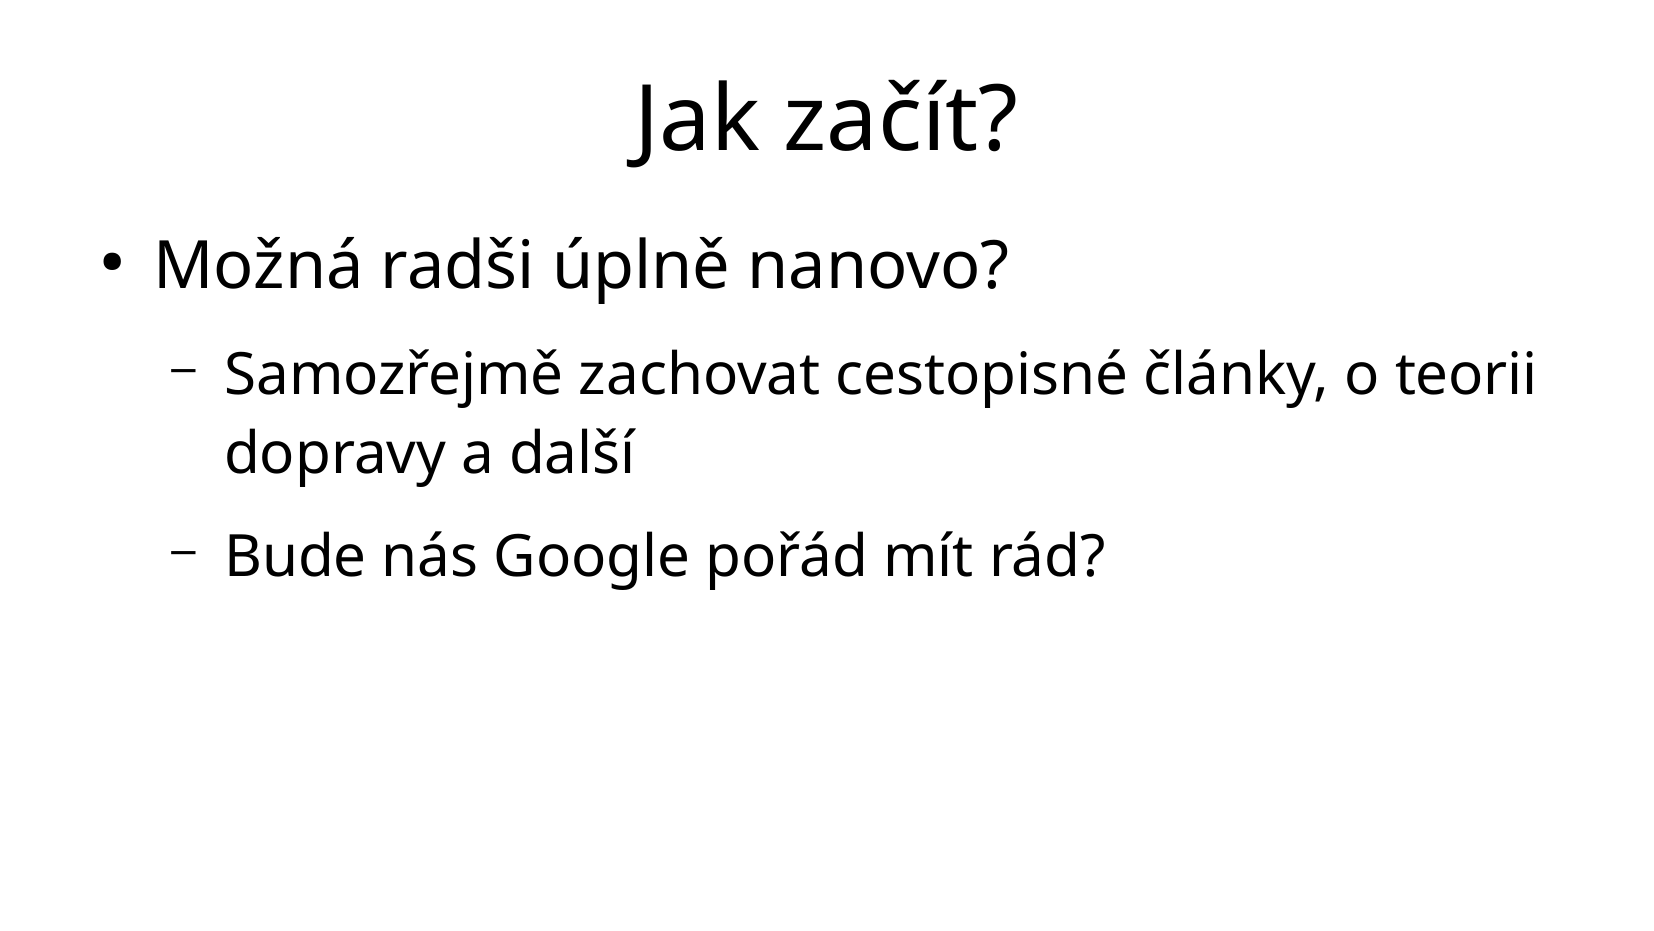

# Jak začít?
Možná radši úplně nanovo?
Samozřejmě zachovat cestopisné články, o teorii dopravy a další
Bude nás Google pořád mít rád?